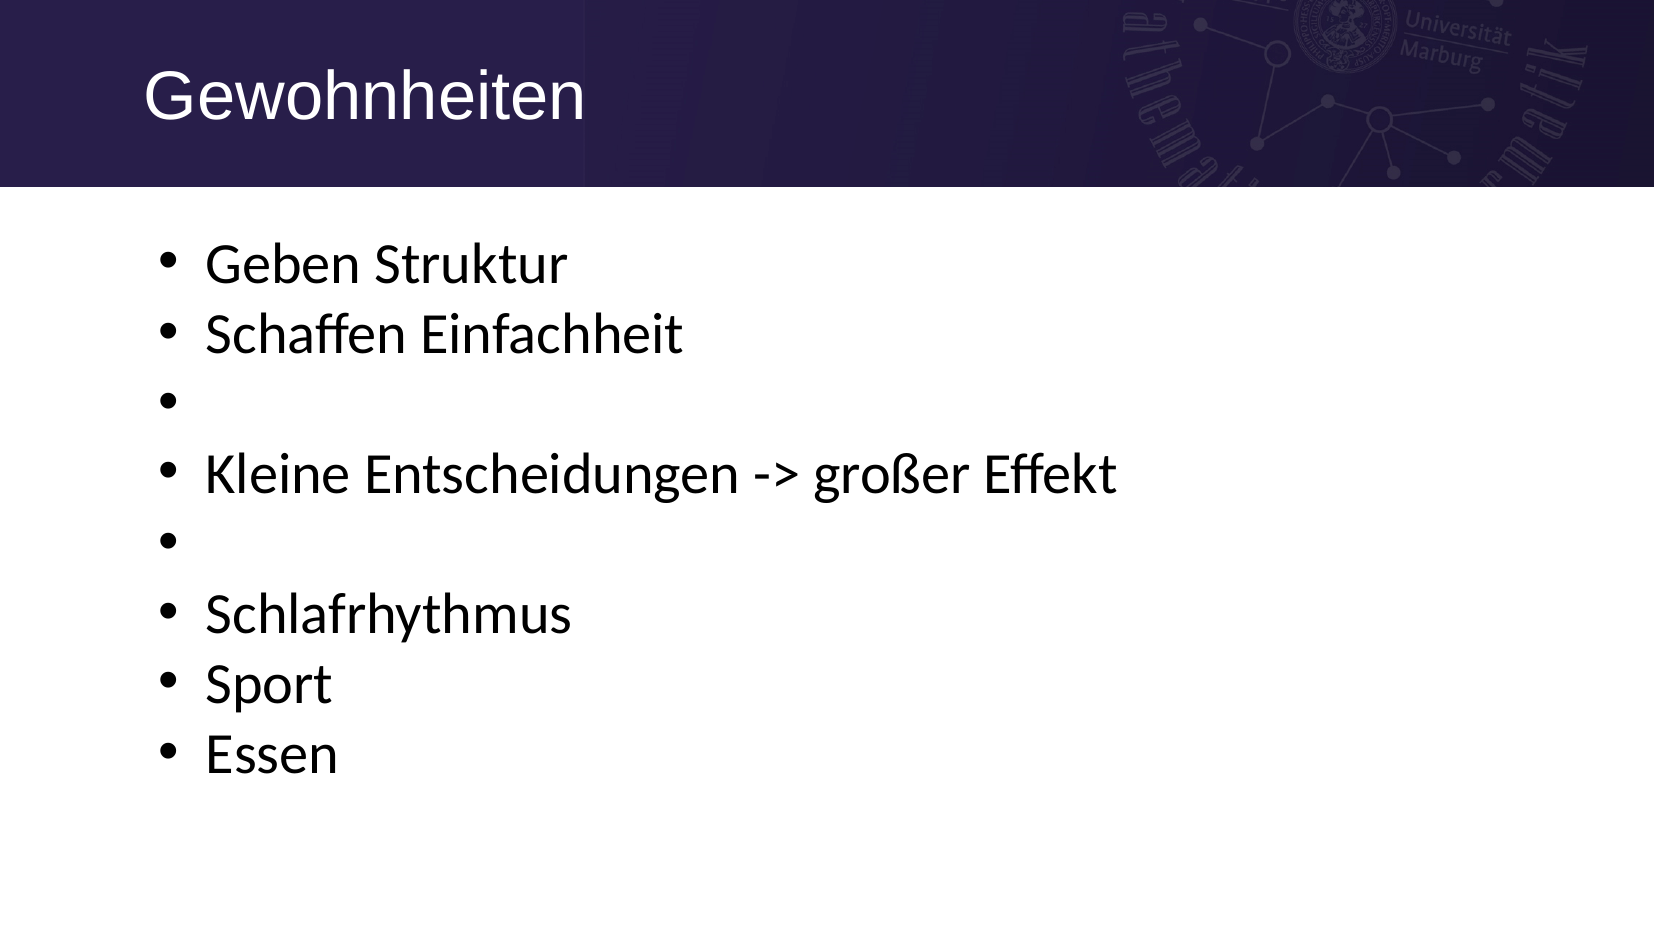

Gewohnheiten
#
Geben Struktur
Schaffen Einfachheit
Kleine Entscheidungen -> großer Effekt
Schlafrhythmus
Sport
Essen